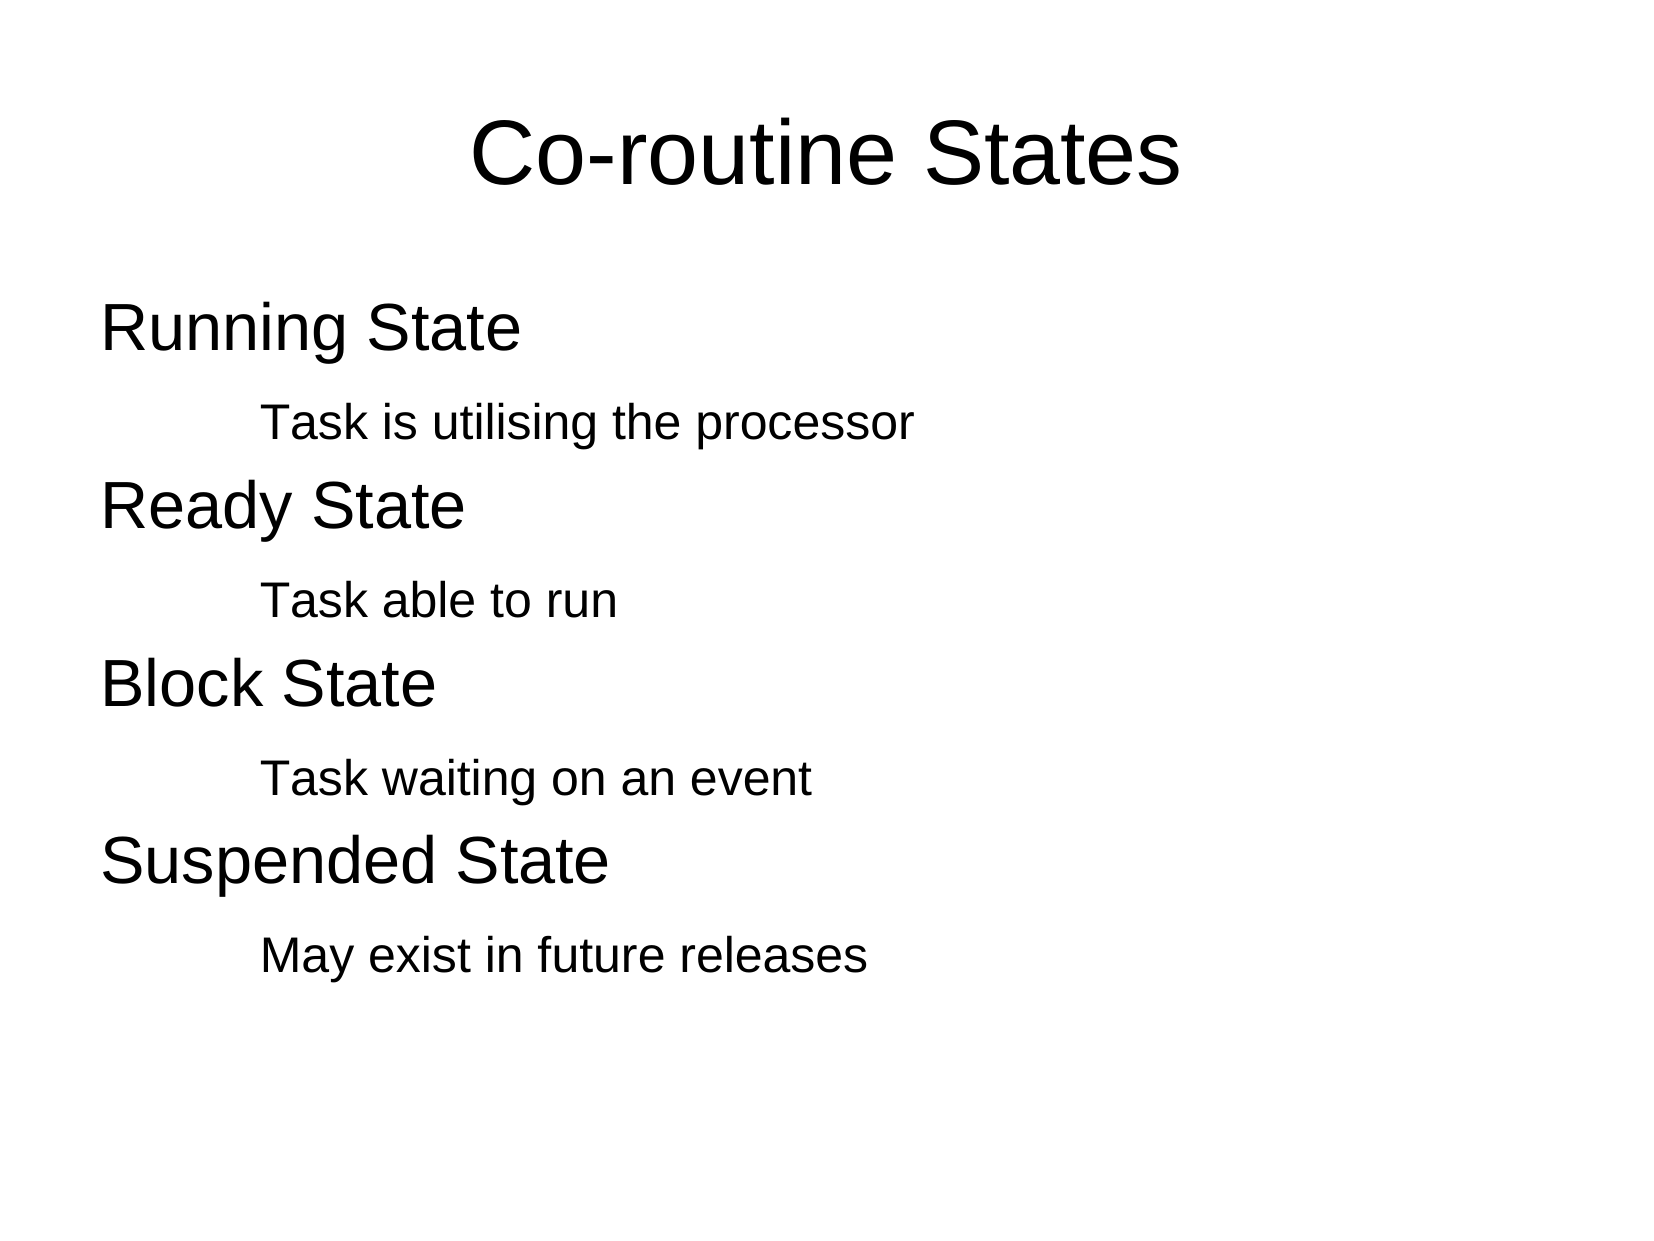

# Co-routine States
Running State
Task is utilising the processor
Ready State
Task able to run
Block State
Task waiting on an event
Suspended State
May exist in future releases